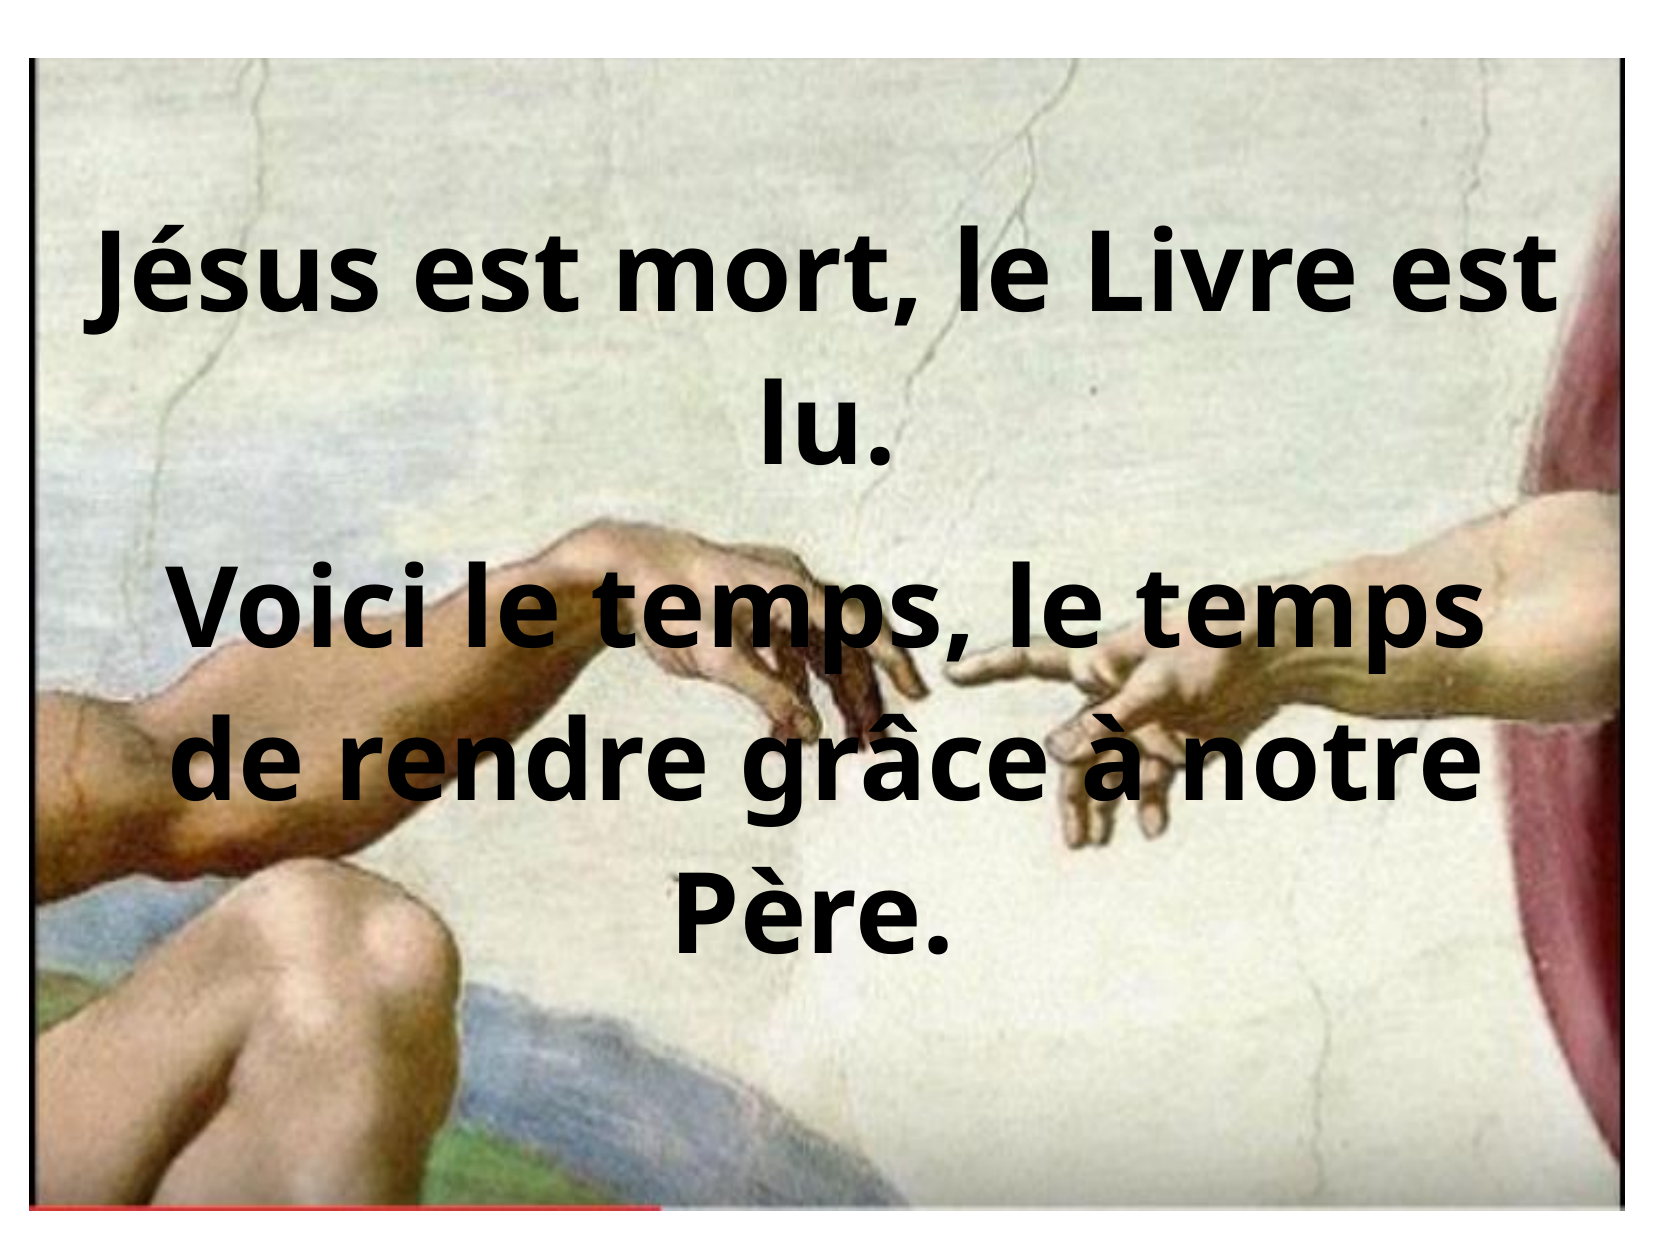

# Jésus est mort, le Livre est lu.
Voici le temps, le temps de rendre grâce à notre Père.